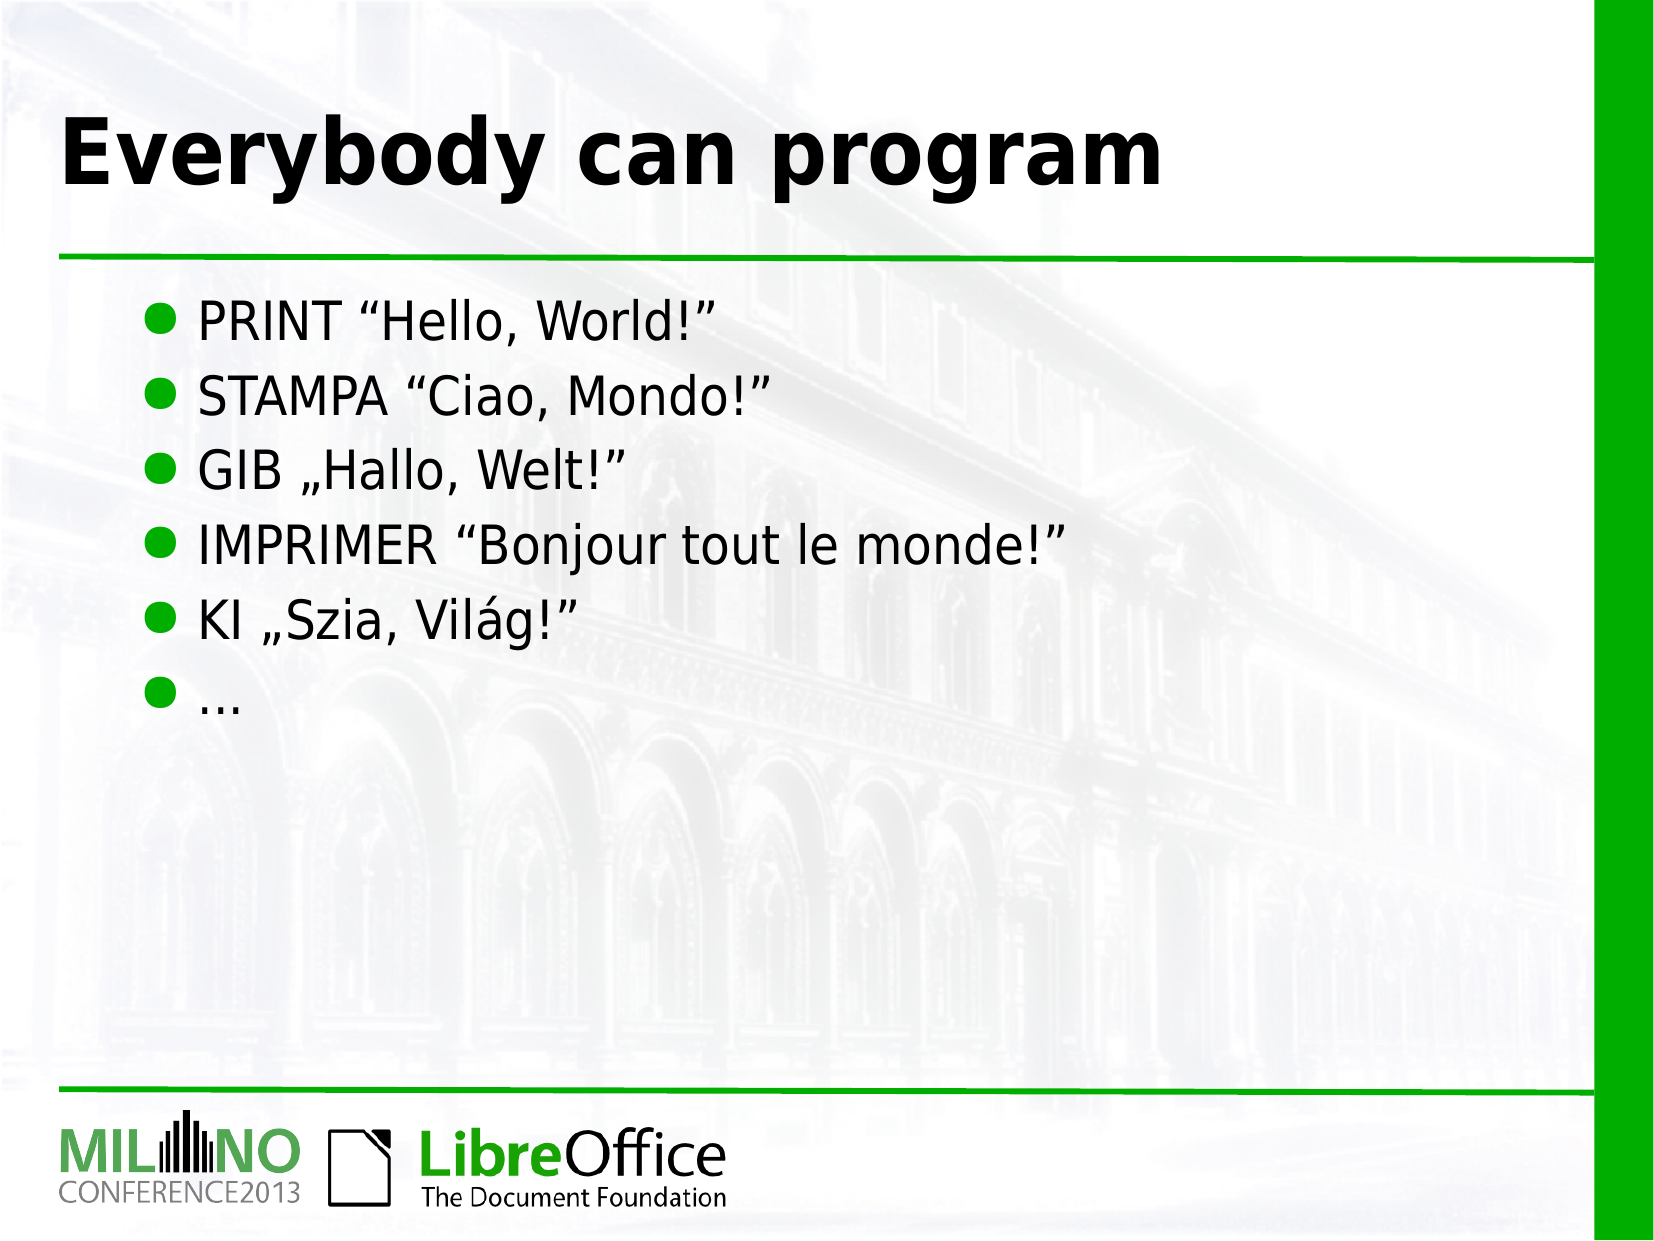

# Everybody can program
PRINT “Hello, World!”
STAMPA “Ciao, Mondo!”
GIB „Hallo, Welt!”
IMPRIMER “Bonjour tout le monde!”
KI „Szia, Világ!”
...